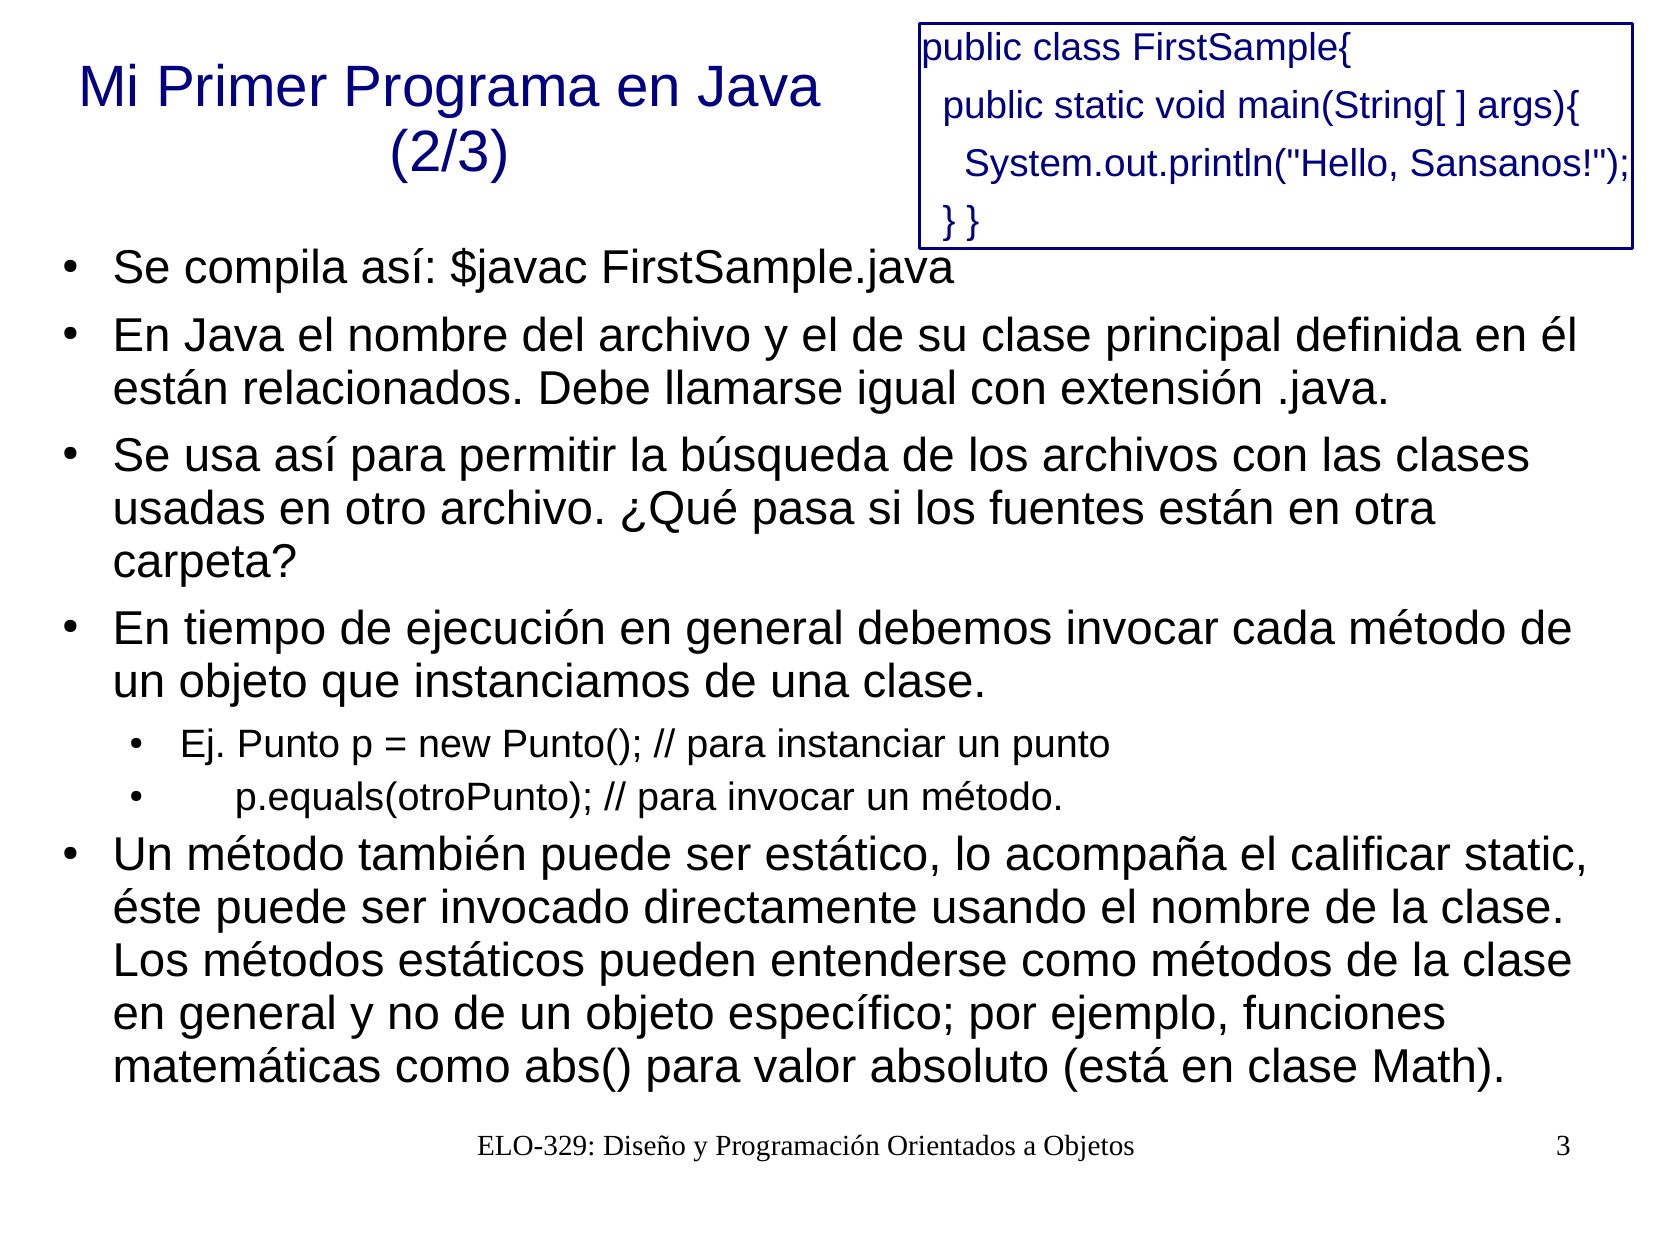

public class FirstSample{
 public static void main(String[ ] args)‏{
 System.out.println("Hello, Sansanos!");
 } }
# Mi Primer Programa en Java (2/3)
Se compila así: $javac FirstSample.java
En Java el nombre del archivo y el de su clase principal definida en él están relacionados. Debe llamarse igual con extensión .java.
Se usa así para permitir la búsqueda de los archivos con las clases usadas en otro archivo. ¿Qué pasa si los fuentes están en otra carpeta?
En tiempo de ejecución en general debemos invocar cada método de un objeto que instanciamos de una clase.
Ej. Punto p = new Punto(); // para instanciar un punto
 p.equals(otroPunto); // para invocar un método.
Un método también puede ser estático, lo acompaña el calificar static, éste puede ser invocado directamente usando el nombre de la clase. Los métodos estáticos pueden entenderse como métodos de la clase en general y no de un objeto específico; por ejemplo, funciones matemáticas como abs() para valor absoluto (está en clase Math).
3